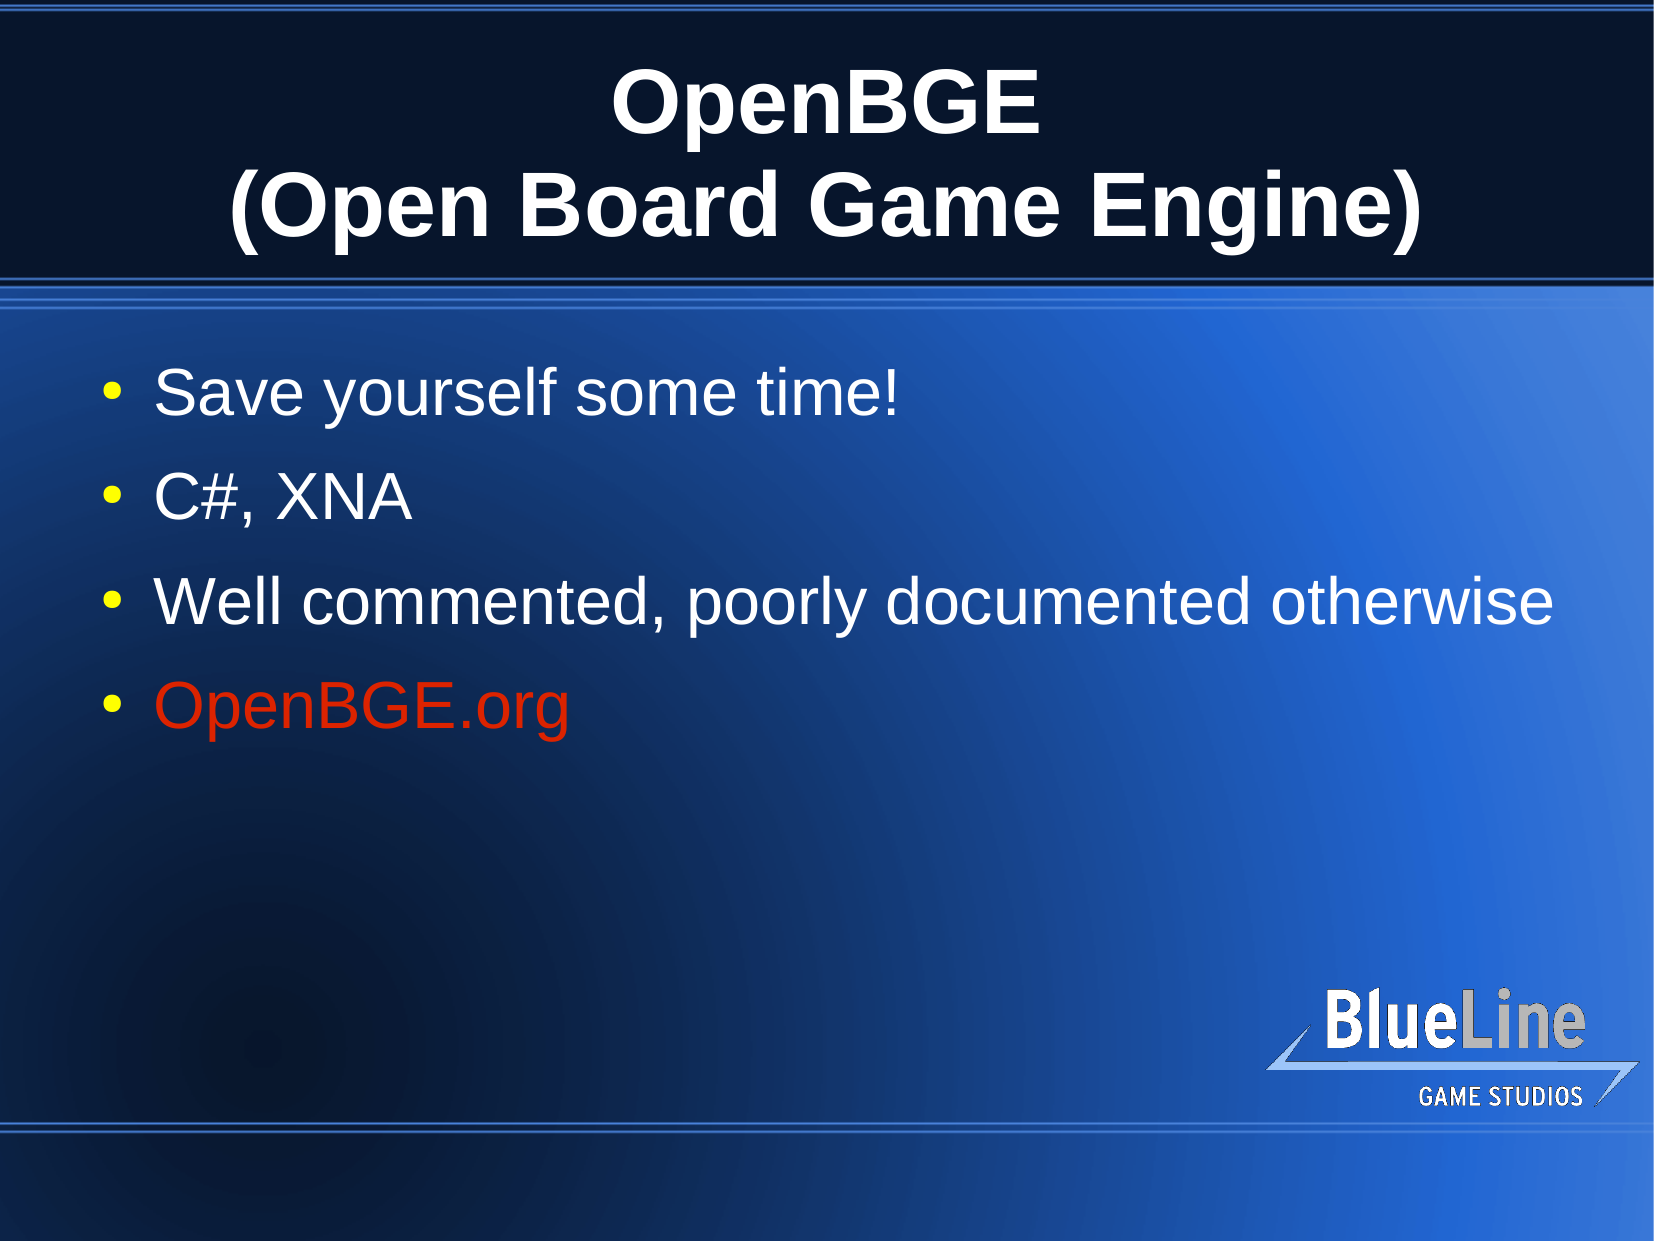

# OpenBGE (Open Board Game Engine)
Save yourself some time!
C#, XNA
Well commented, poorly documented otherwise
OpenBGE.org